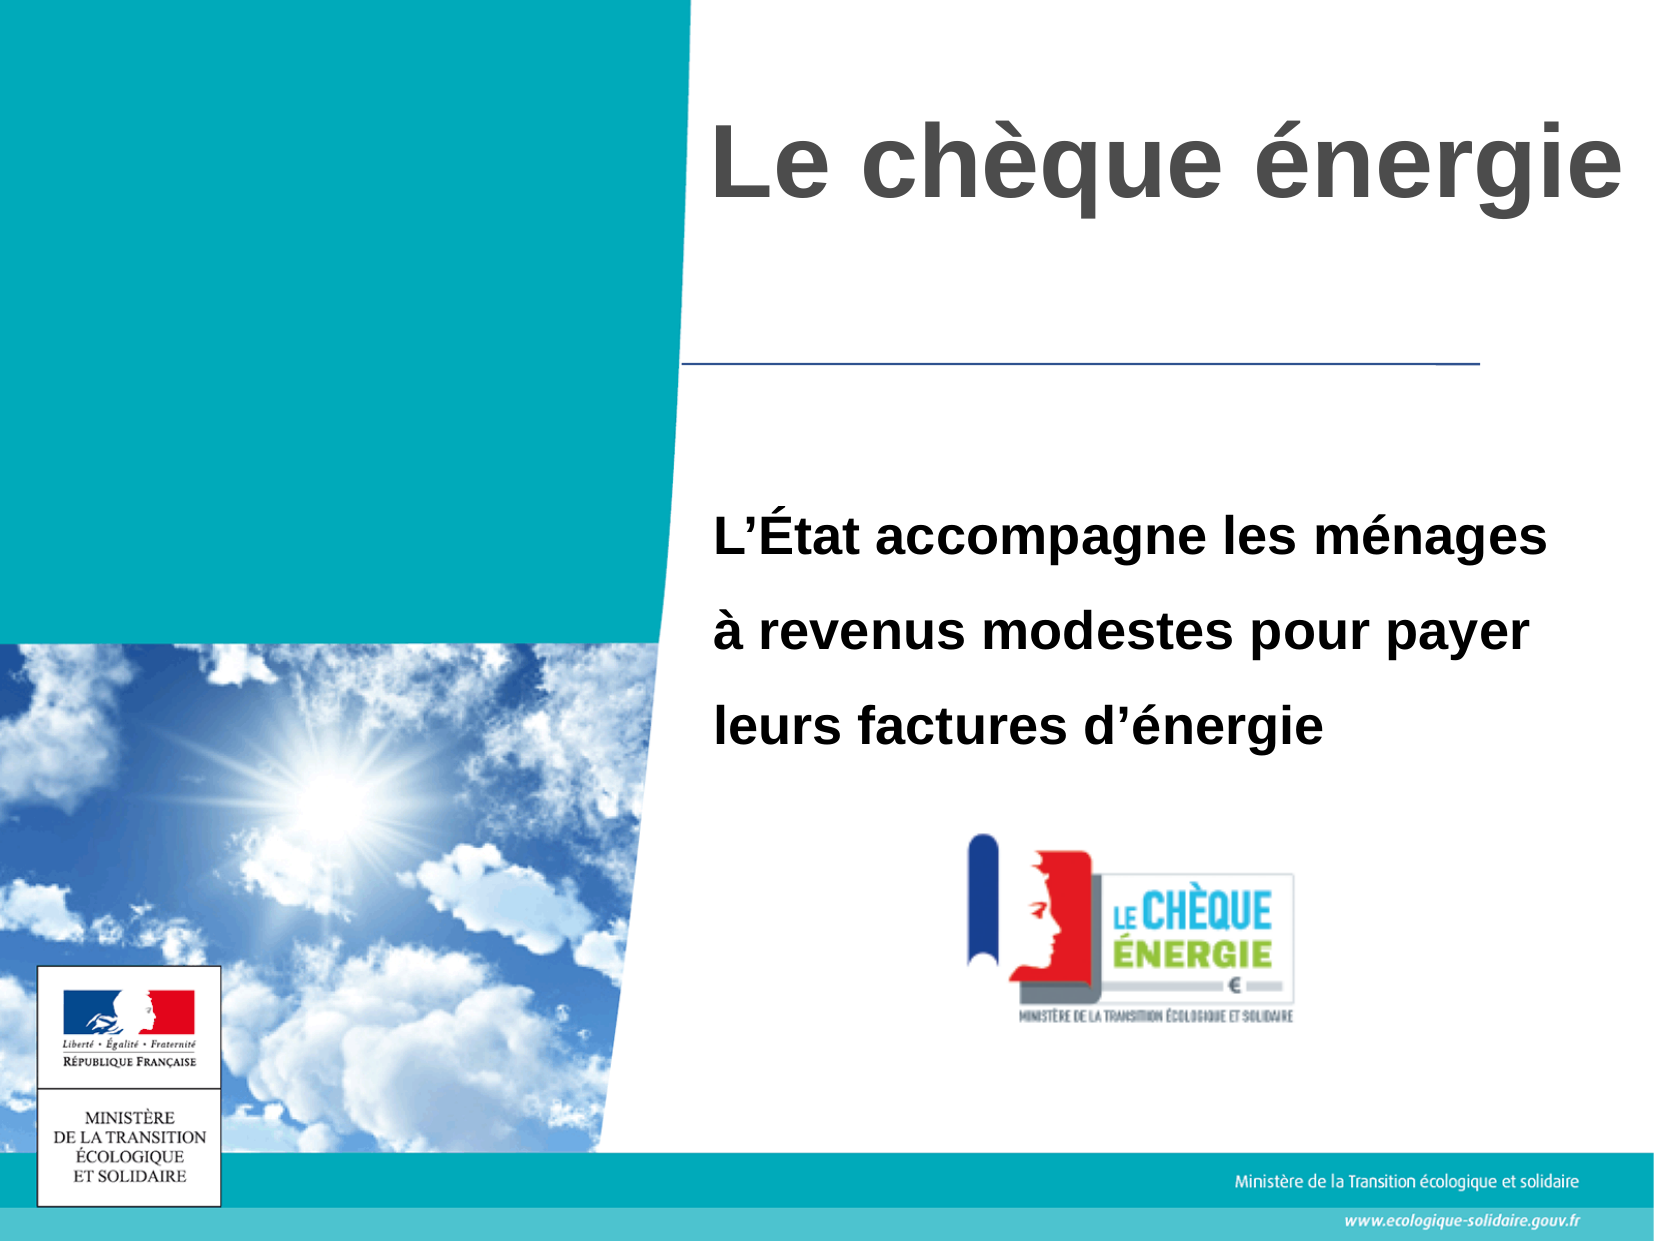

# Le chèque énergie
L’État accompagne les ménages
à revenus modestes pour payer
leurs factures d’énergie